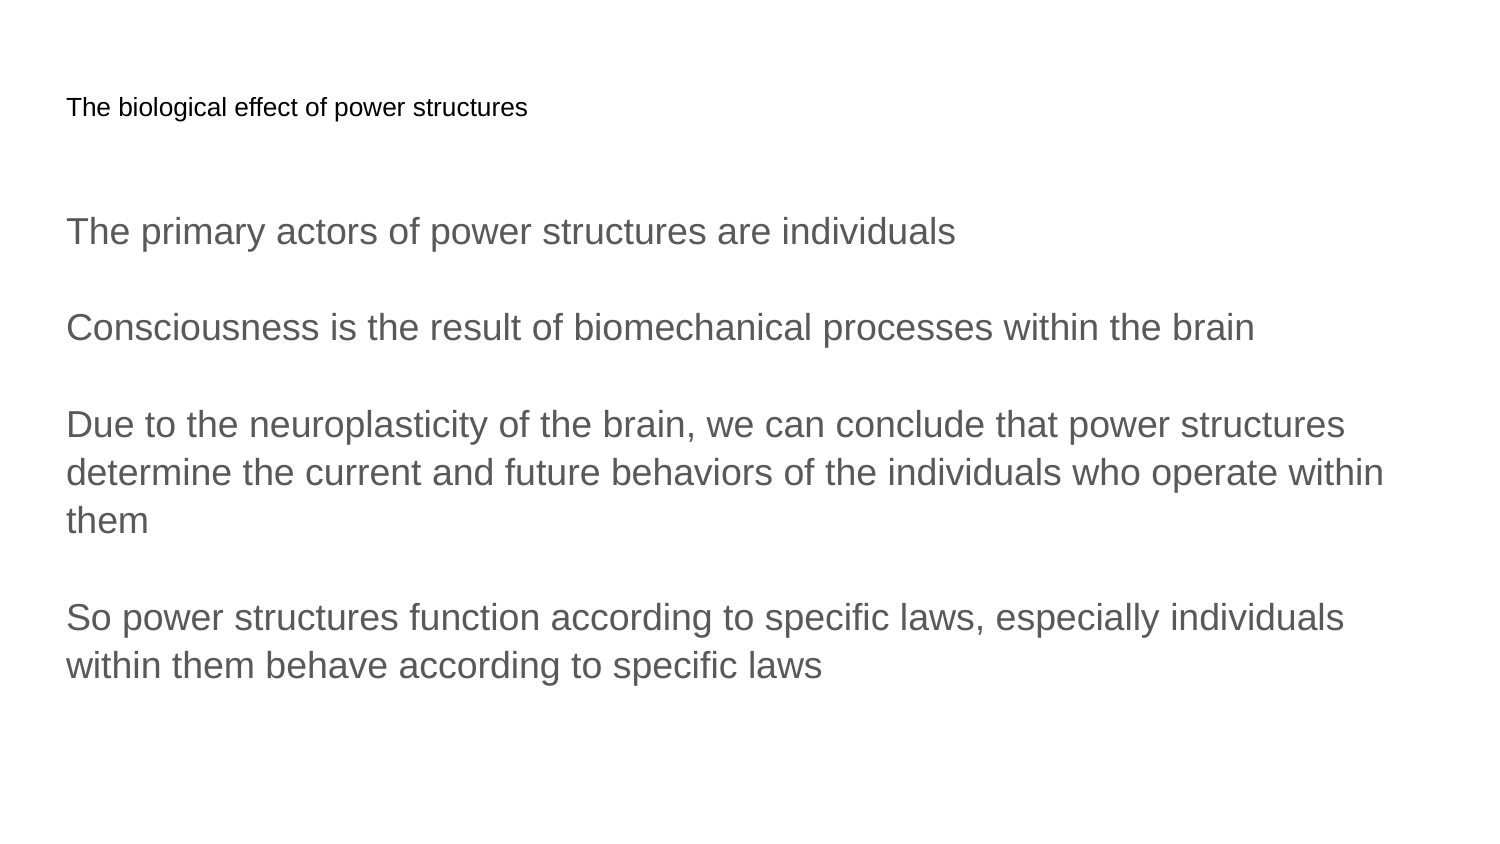

# The biological effect of power structures
The primary actors of power structures are individuals
Consciousness is the result of biomechanical processes within the brain
Due to the neuroplasticity of the brain, we can conclude that power structures determine the current and future behaviors of the individuals who operate within them
So power structures function according to specific laws, especially individuals within them behave according to specific laws